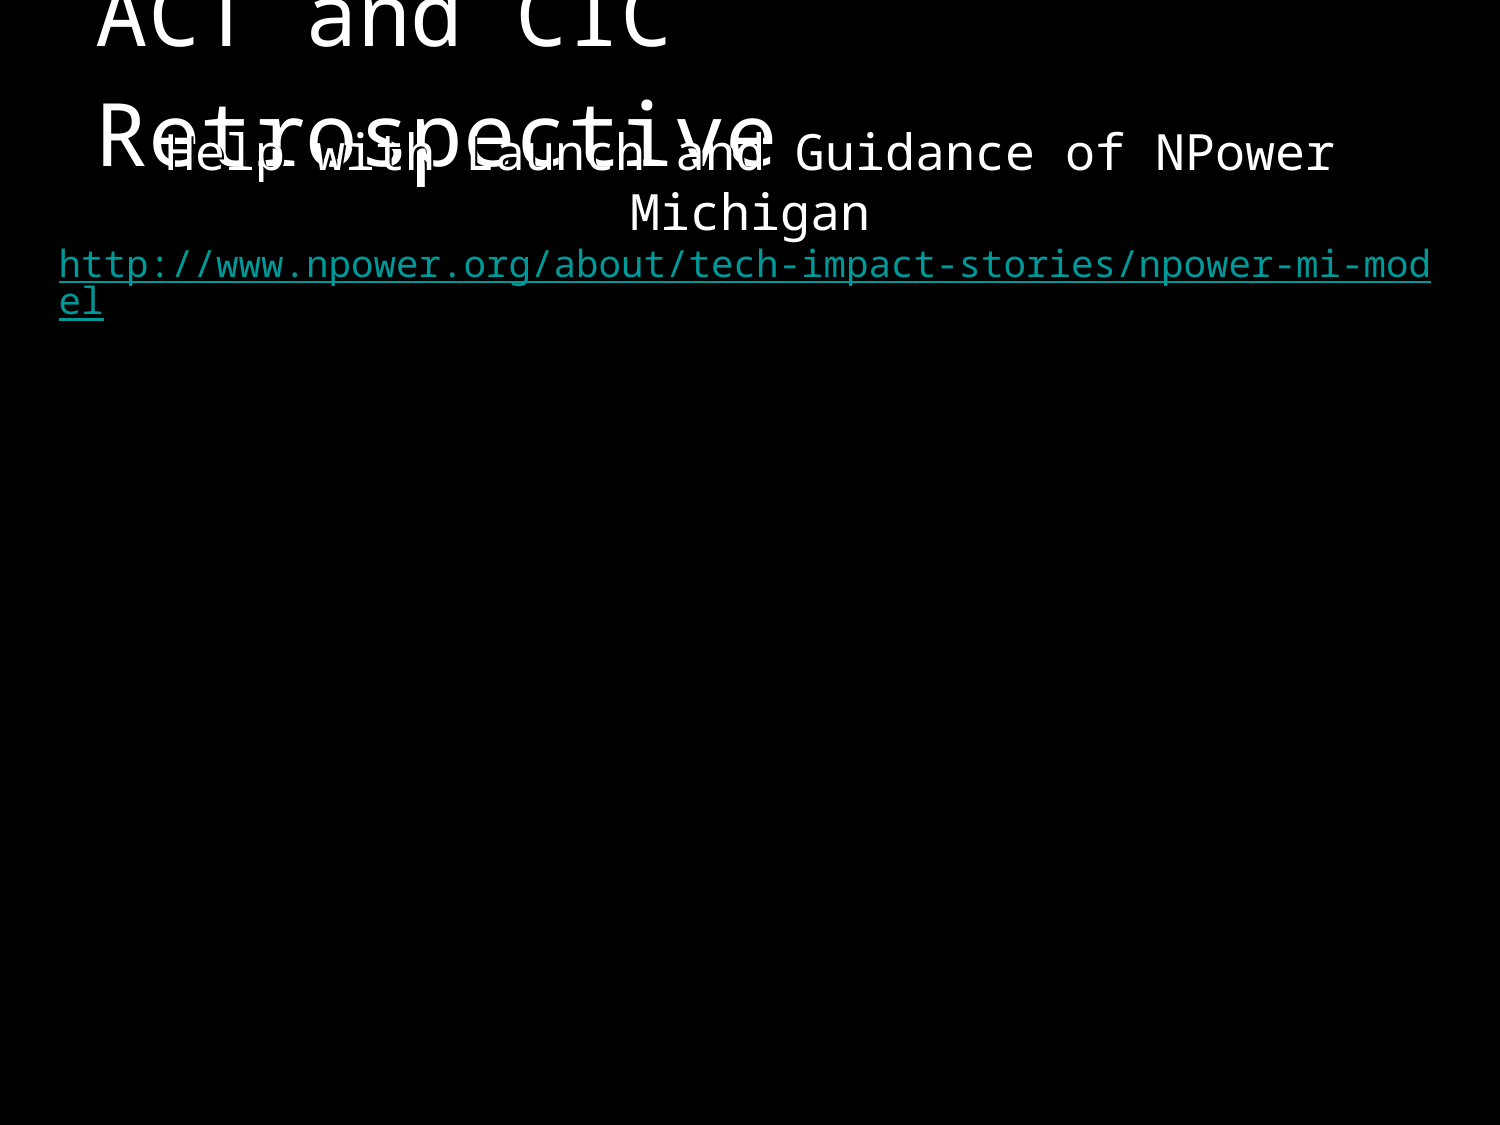

# ACT and CIC Retrospective
Help with Launch and Guidance of NPower Michigan
http://www.npower.org/about/tech-impact-stories/npower-mi-model